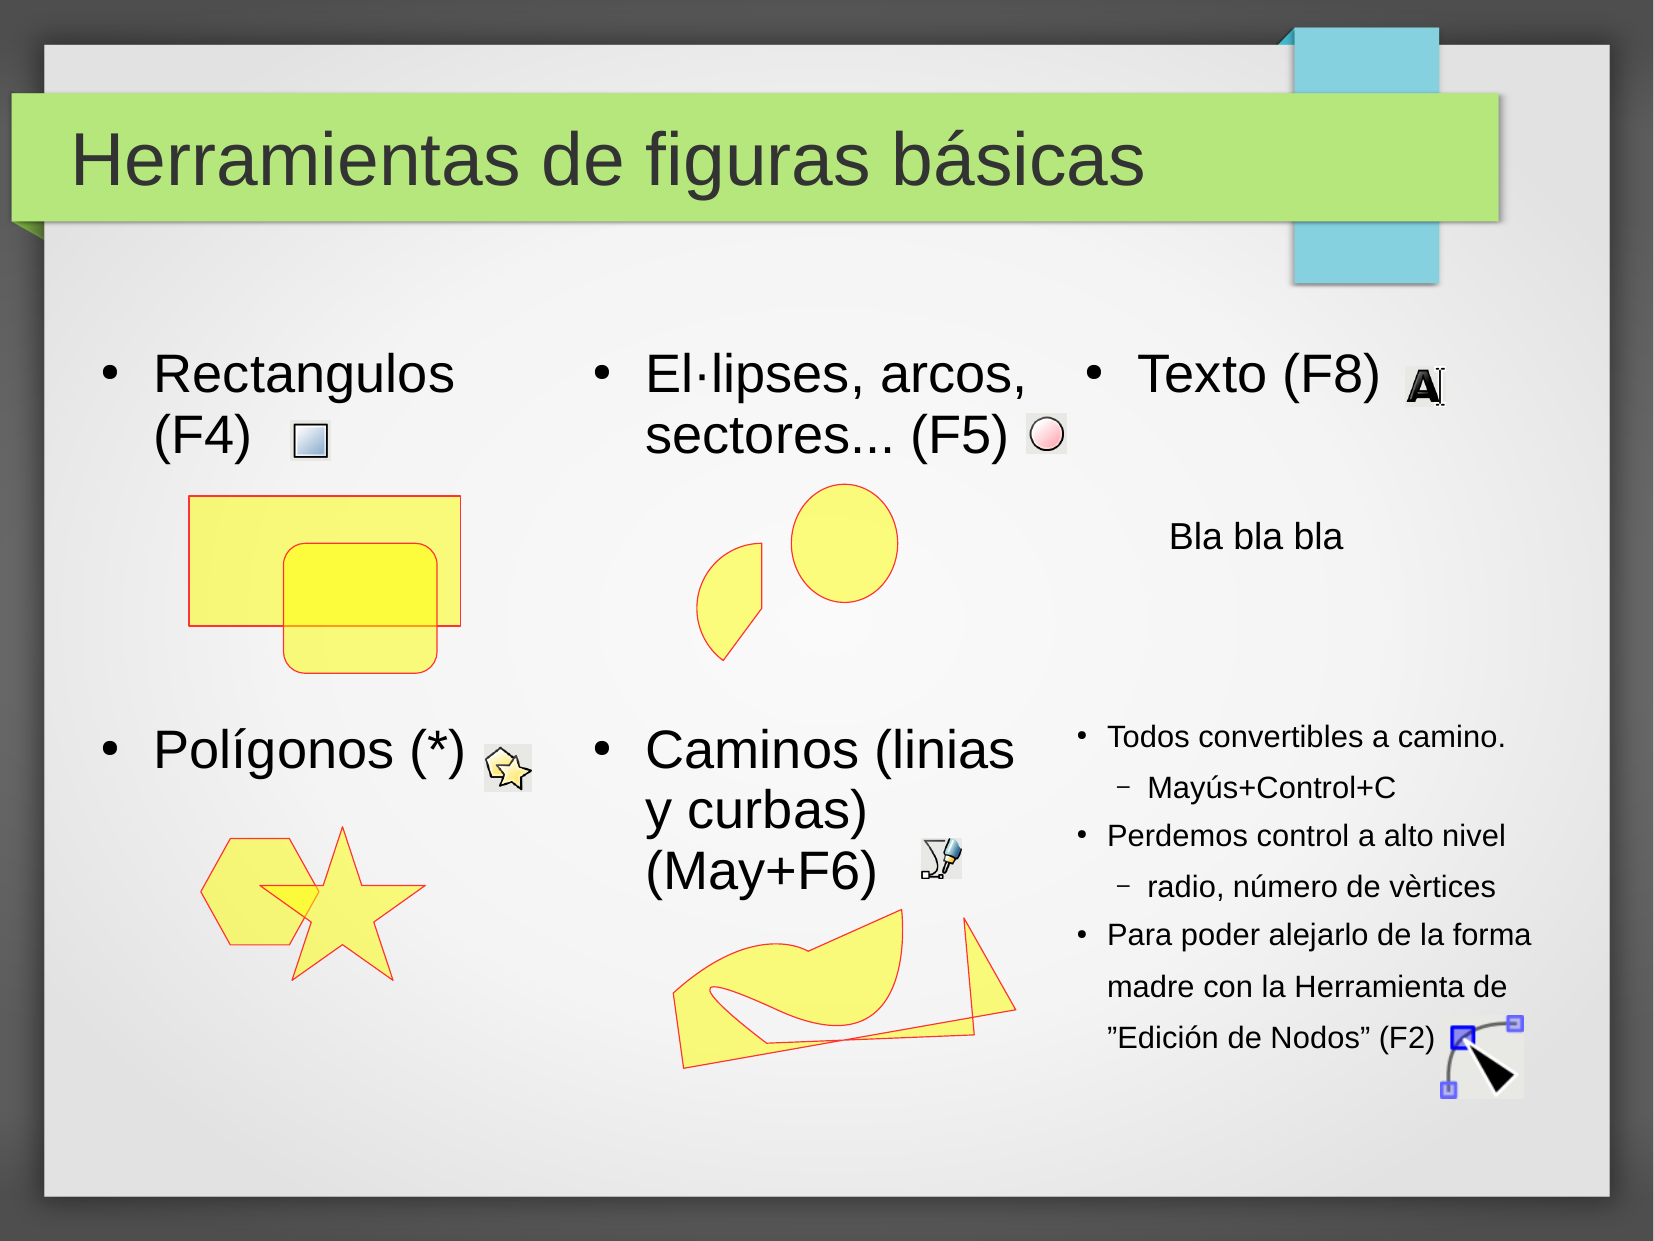

# Herramientas de figuras básicas
Rectangulos (F4)
El·lipses, arcos, sectores... (F5)
Texto (F8)
Bla bla bla
Polígonos (*)
Caminos (linias y curbas) (May+F6)
Todos convertibles a camino.
Mayús+Control+C
Perdemos control a alto nivel
radio, número de vèrtices
Para poder alejarlo de la forma
madre con la Herramienta de
”Edición de Nodos” (F2)